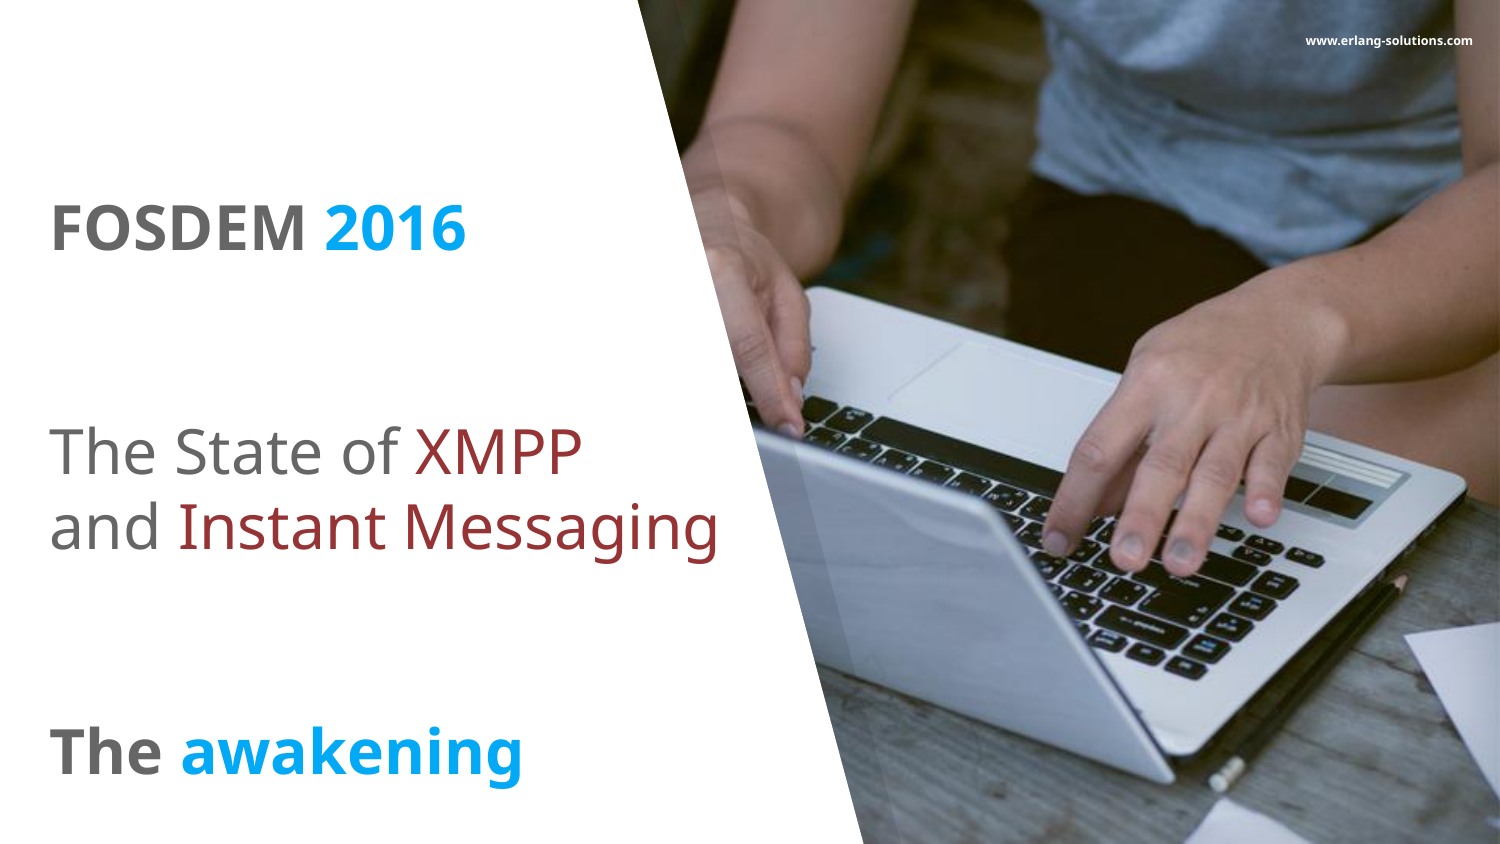

# FOSDEM 2016 The State of XMPP and Instant Messaging The awakening